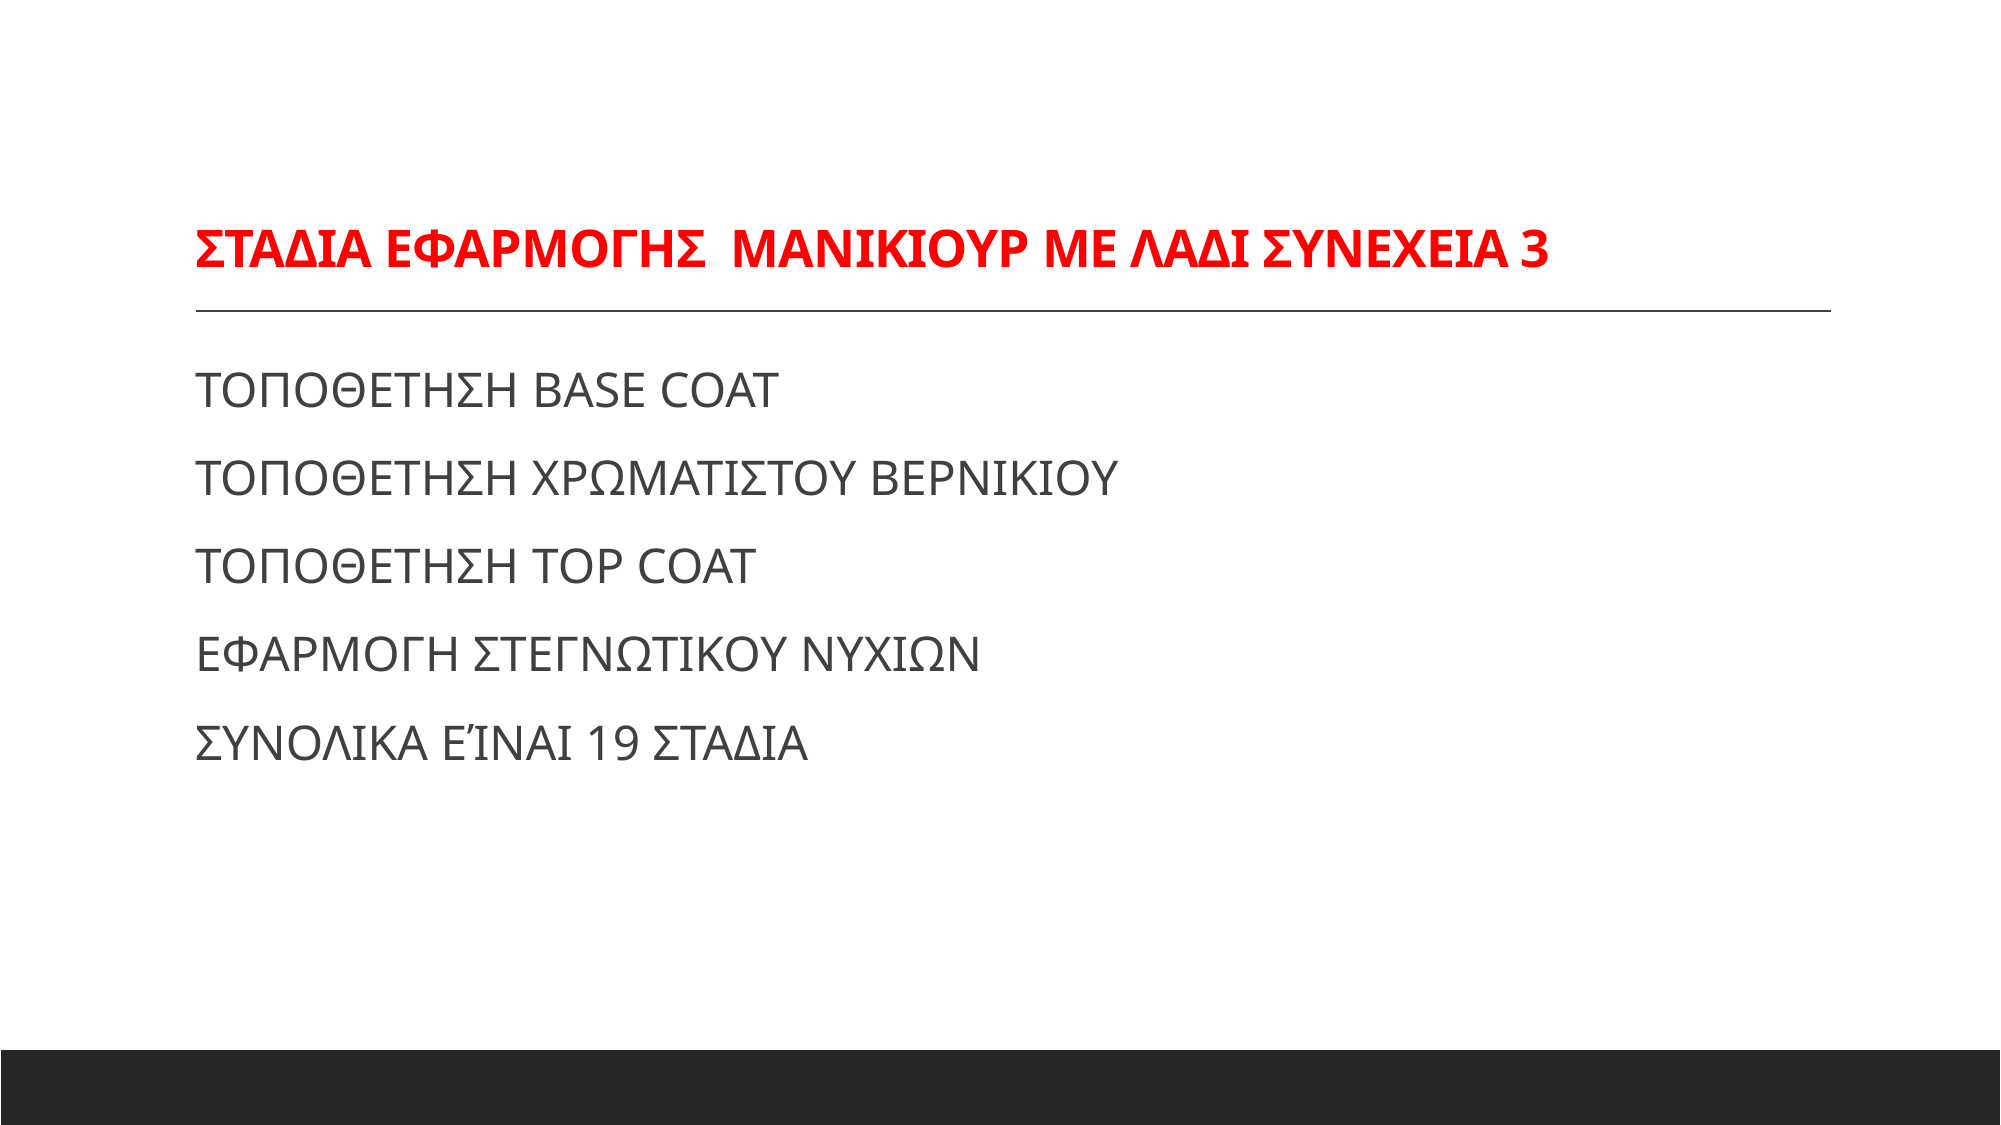

# ΣΤΑΔΙΑ ΕΦΑΡΜΟΓΗΣ ΜΑΝΙΚΙΟΥΡ ΜΕ ΛΑΔΙ ΣΥΝΕΧΕΙΑ 3
ΤΟΠΟΘΕΤΗΣΗ BASE COAT
ΤΟΠΟΘΕΤΗΣΗ ΧΡΩΜΑΤΙΣΤΟΥ ΒΕΡΝΙΚΙΟΥ
ΤΟΠΟΘΕΤΗΣΗ TOP COAT
ΕΦΑΡΜΟΓΗ ΣΤΕΓΝΩΤΙΚΟΥ ΝΥΧΙΩΝ
ΣΥΝΟΛΙΚΑ ΕΊΝΑΙ 19 ΣΤΑΔΙΑ